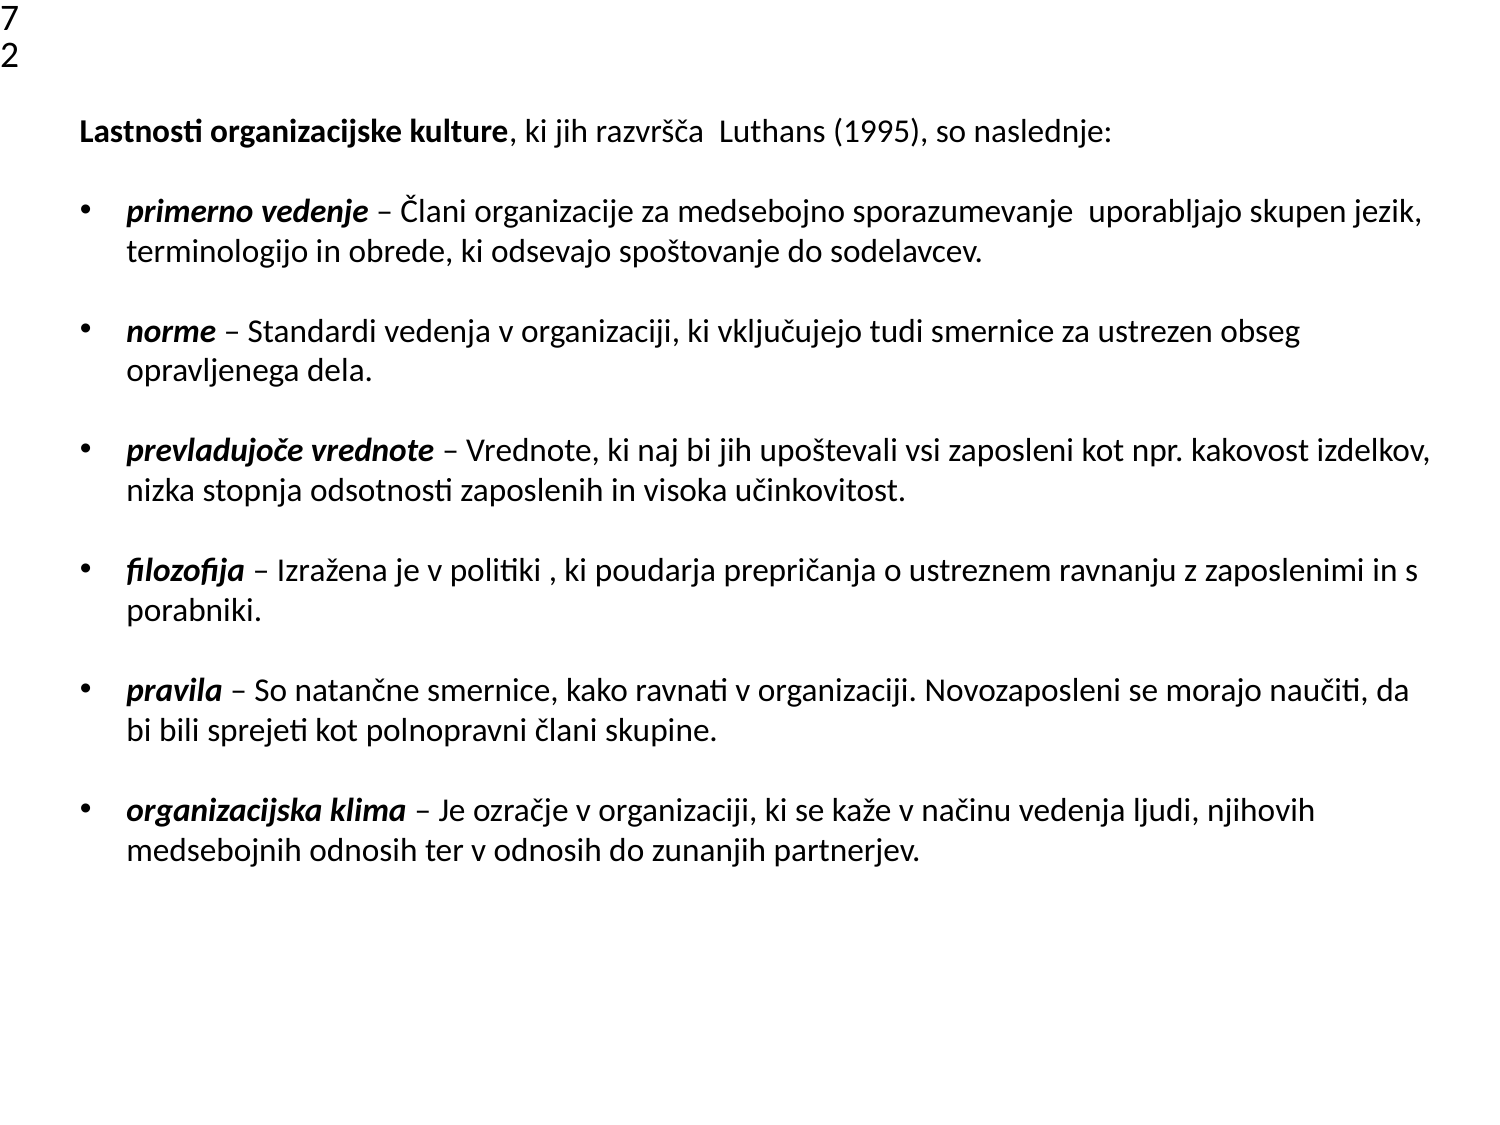

Lastnosti organizacijske kulture, ki jih razvršča Luthans (1995), so naslednje:
primerno vedenje – Člani organizacije za medsebojno sporazumevanje uporabljajo skupen jezik, terminologijo in obrede, ki odsevajo spoštovanje do sodelavcev.
norme – Standardi vedenja v organizaciji, ki vključujejo tudi smernice za ustrezen obseg opravljenega dela.
prevladujoče vrednote – Vrednote, ki naj bi jih upoštevali vsi zaposleni kot npr. kakovost izdelkov, nizka stopnja odsotnosti zaposlenih in visoka učinkovitost.
filozofija – Izražena je v politiki , ki poudarja prepričanja o ustreznem ravnanju z zaposlenimi in s porabniki.
pravila – So natančne smernice, kako ravnati v organizaciji. Novozaposleni se morajo naučiti, da bi bili sprejeti kot polnopravni člani skupine.
organizacijska klima – Je ozračje v organizaciji, ki se kaže v načinu vedenja ljudi, njihovih medsebojnih odnosih ter v odnosih do zunanjih partnerjev.